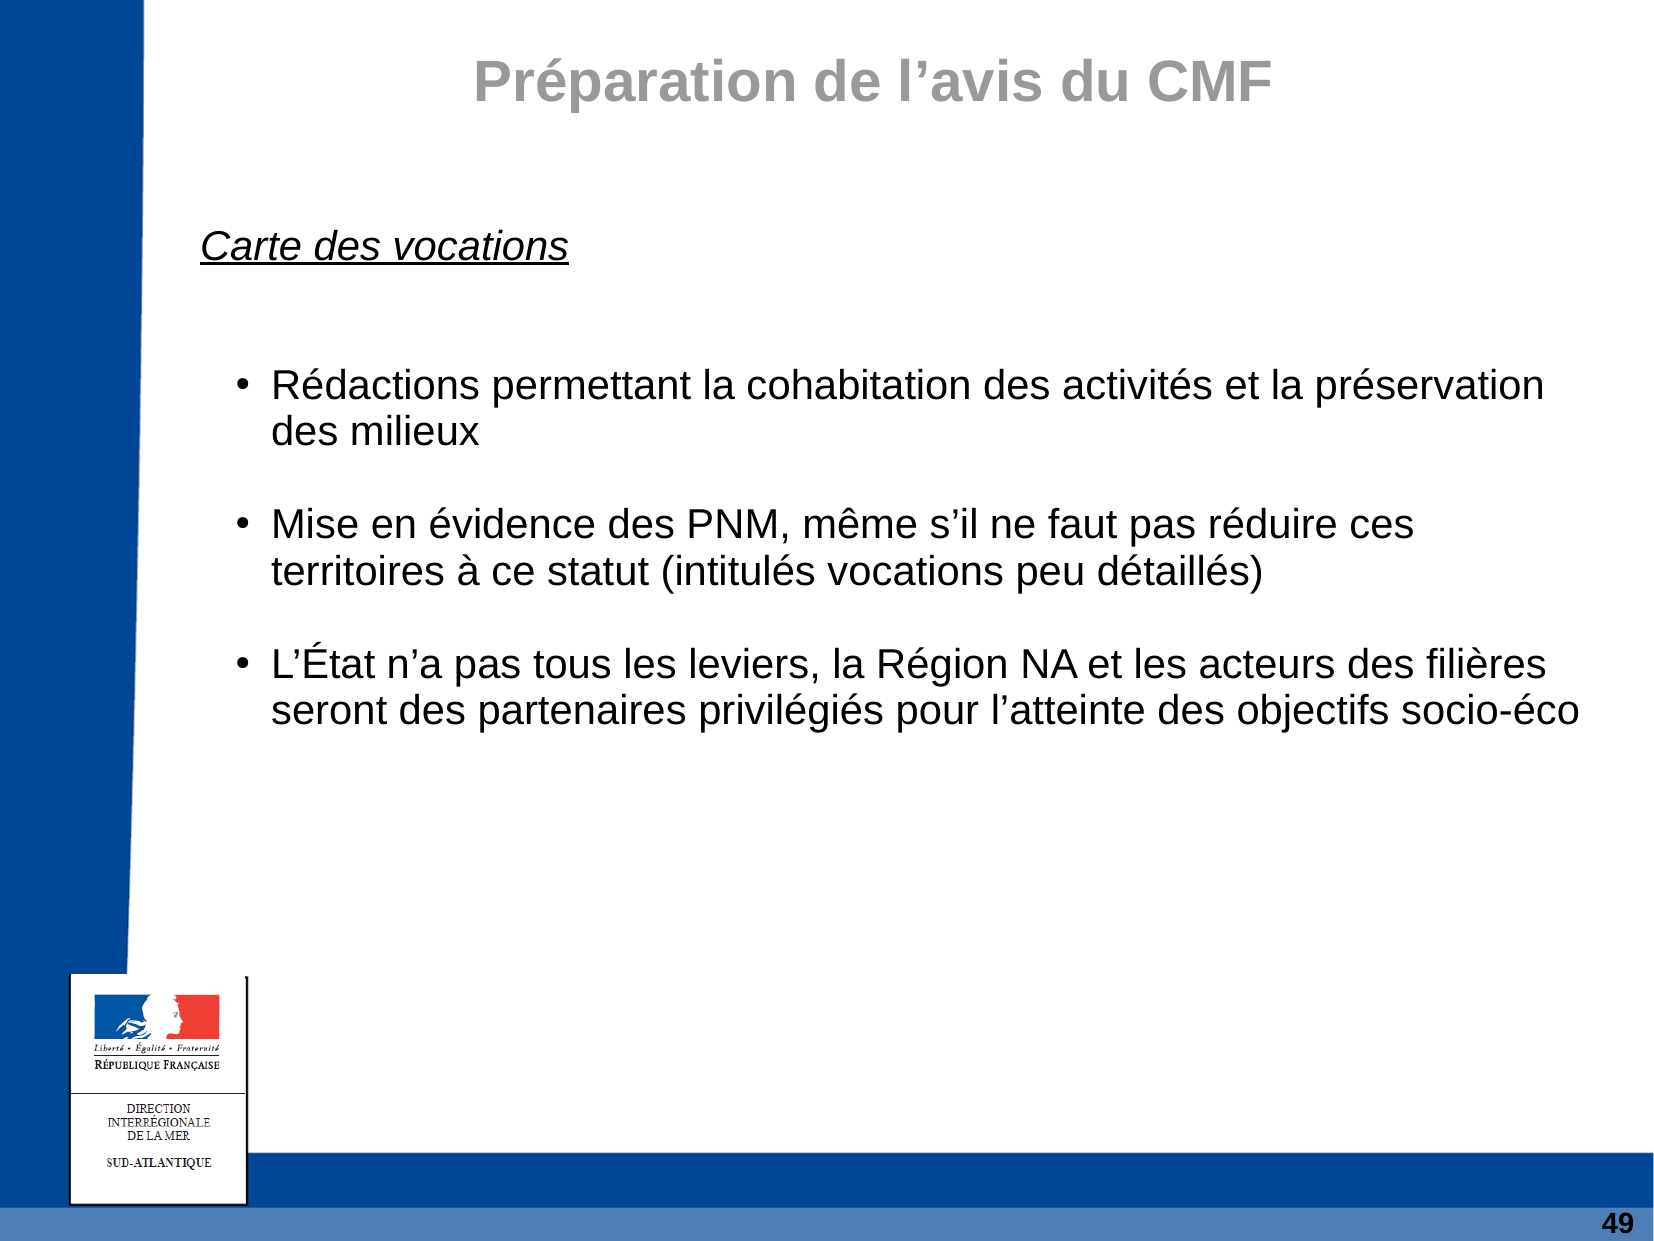

Préparation de l’avis du CMF
Carte des vocations
Rédactions permettant la cohabitation des activités et la préservation des milieux
Mise en évidence des PNM, même s’il ne faut pas réduire ces territoires à ce statut (intitulés vocations peu détaillés)
L’État n’a pas tous les leviers, la Région NA et les acteurs des filières seront des partenaires privilégiés pour l’atteinte des objectifs socio-éco